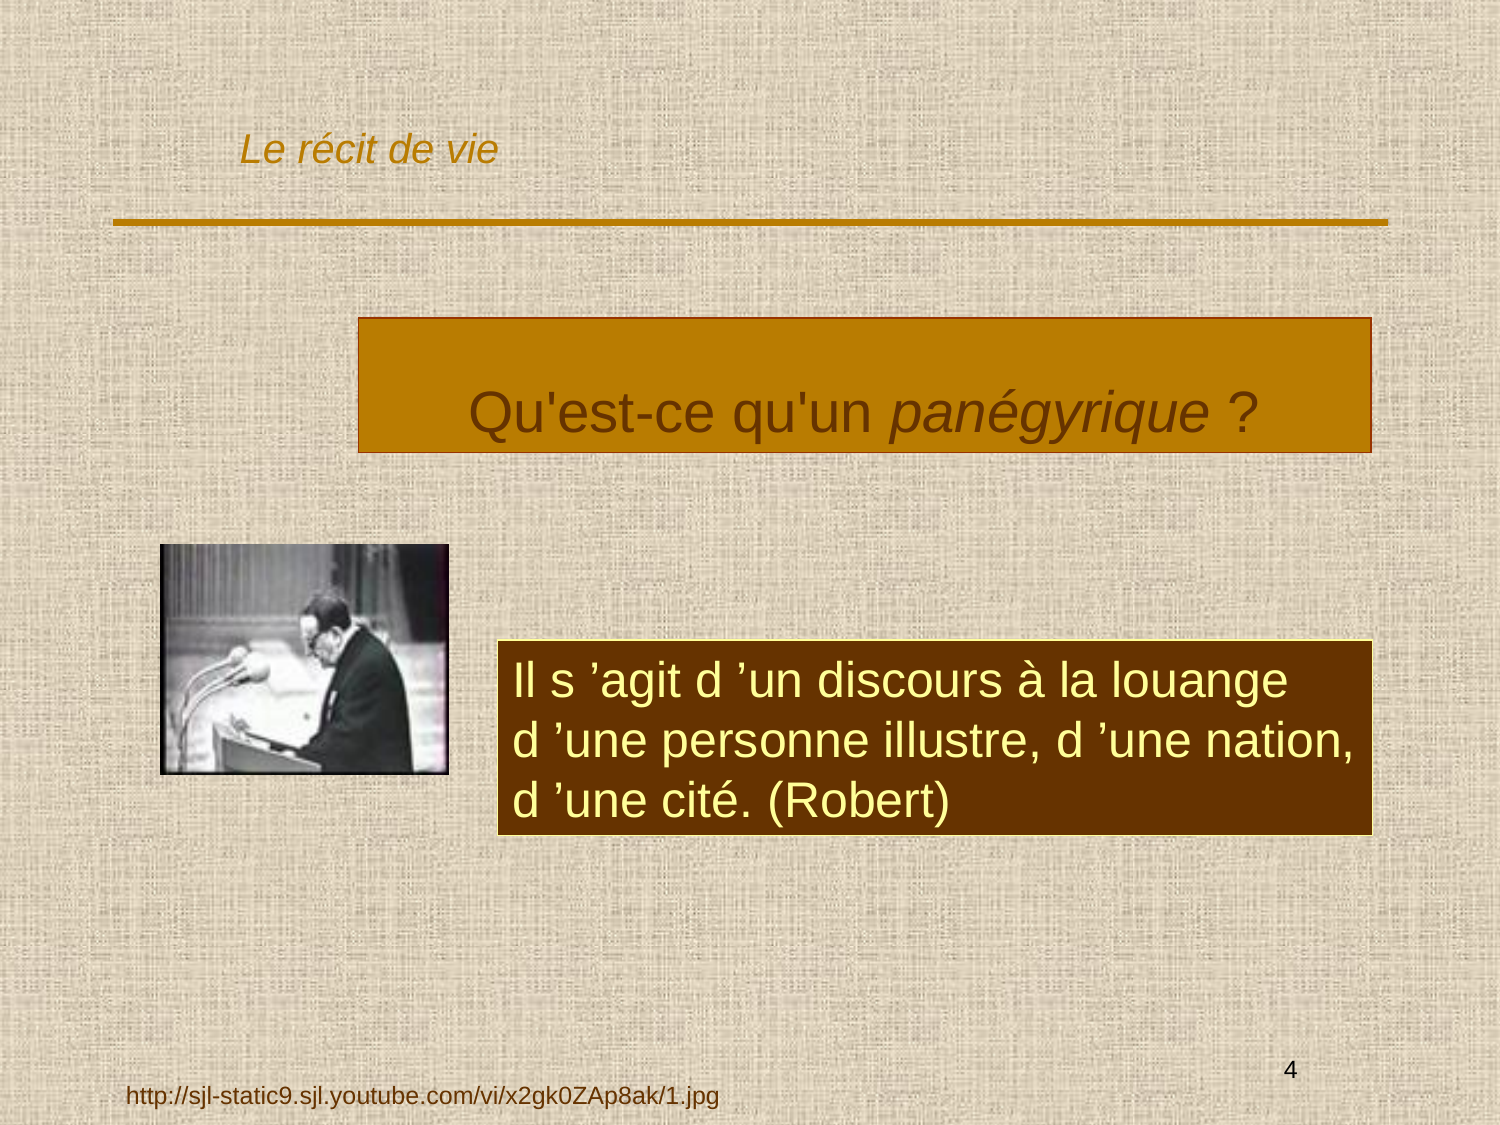

Le récit de vie
Qu'est-ce qu'un panégyrique ?
Il s ’agit d ’un discours à la louange d ’une personne illustre, d ’une nation, d ’une cité. (Robert)
4
http://sjl-static9.sjl.youtube.com/vi/x2gk0ZAp8ak/1.jpg